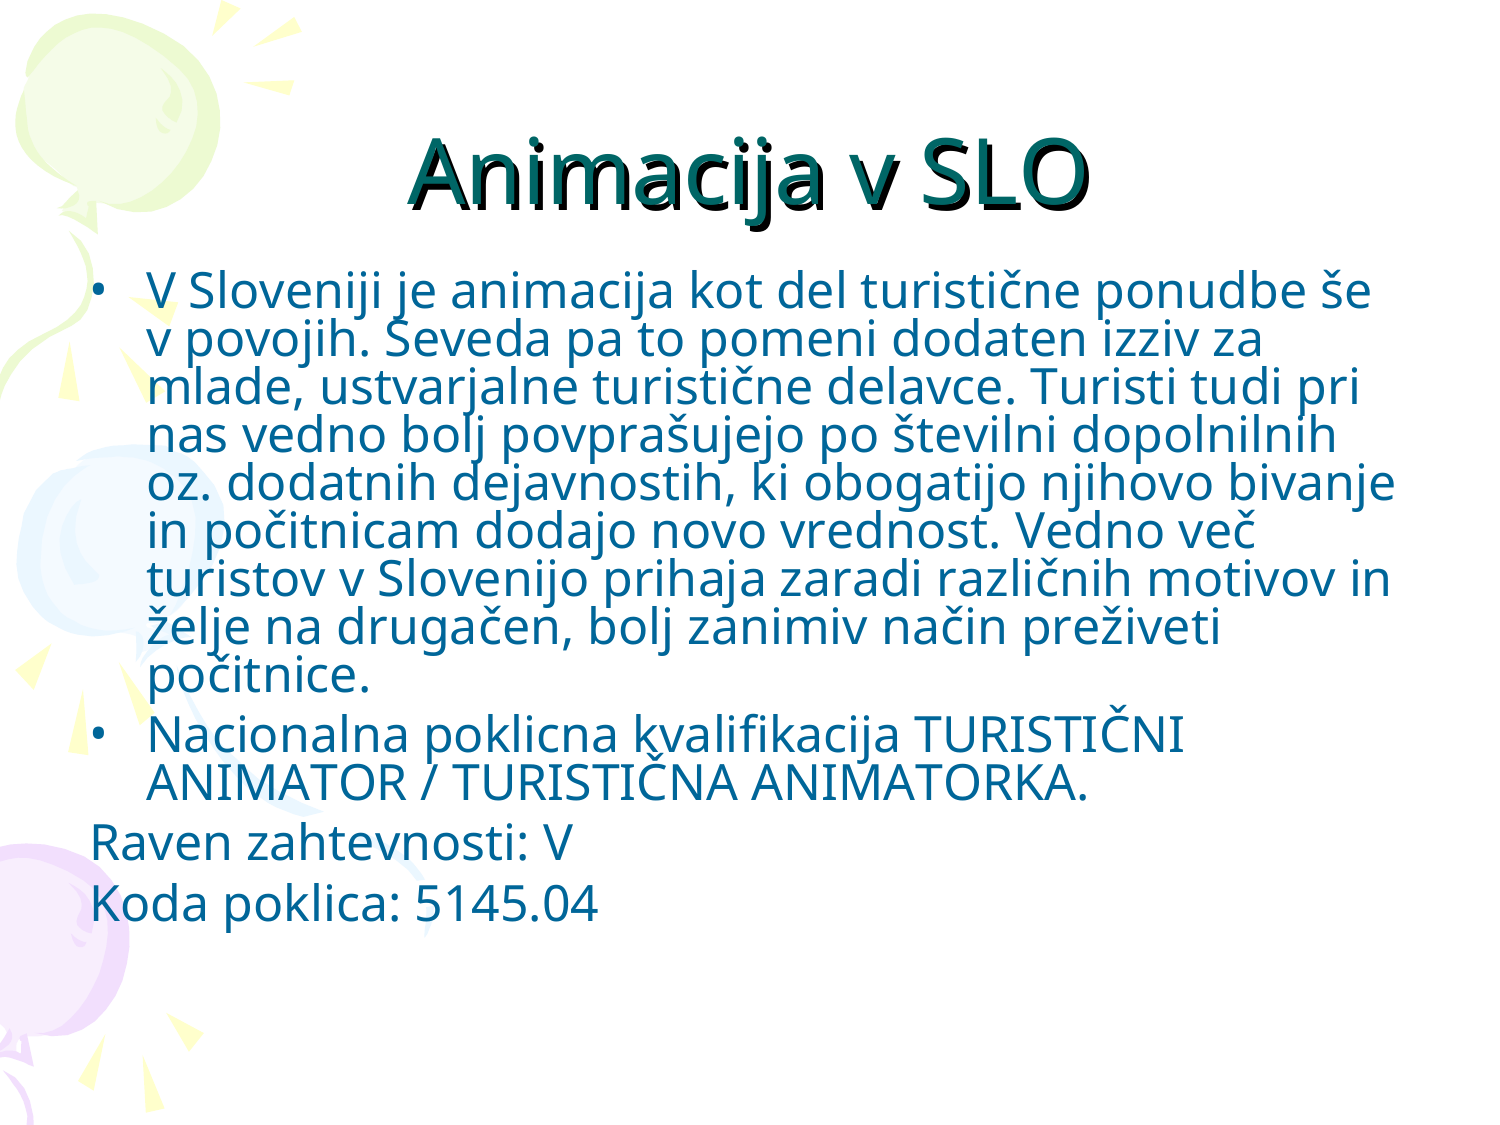

# Animacija v SLO
V Sloveniji je animacija kot del turistične ponudbe še v povojih. Seveda pa to pomeni dodaten izziv za mlade, ustvarjalne turistične delavce. Turisti tudi pri nas vedno bolj povprašujejo po številni dopolnilnih oz. dodatnih dejavnostih, ki obogatijo njihovo bivanje in počitnicam dodajo novo vrednost. Vedno več turistov v Slovenijo prihaja zaradi različnih motivov in želje na drugačen, bolj zanimiv način preživeti počitnice.
Nacionalna poklicna kvalifikacija TURISTIČNI ANIMATOR / TURISTIČNA ANIMATORKA.
Raven zahtevnosti: V
Koda poklica: 5145.04